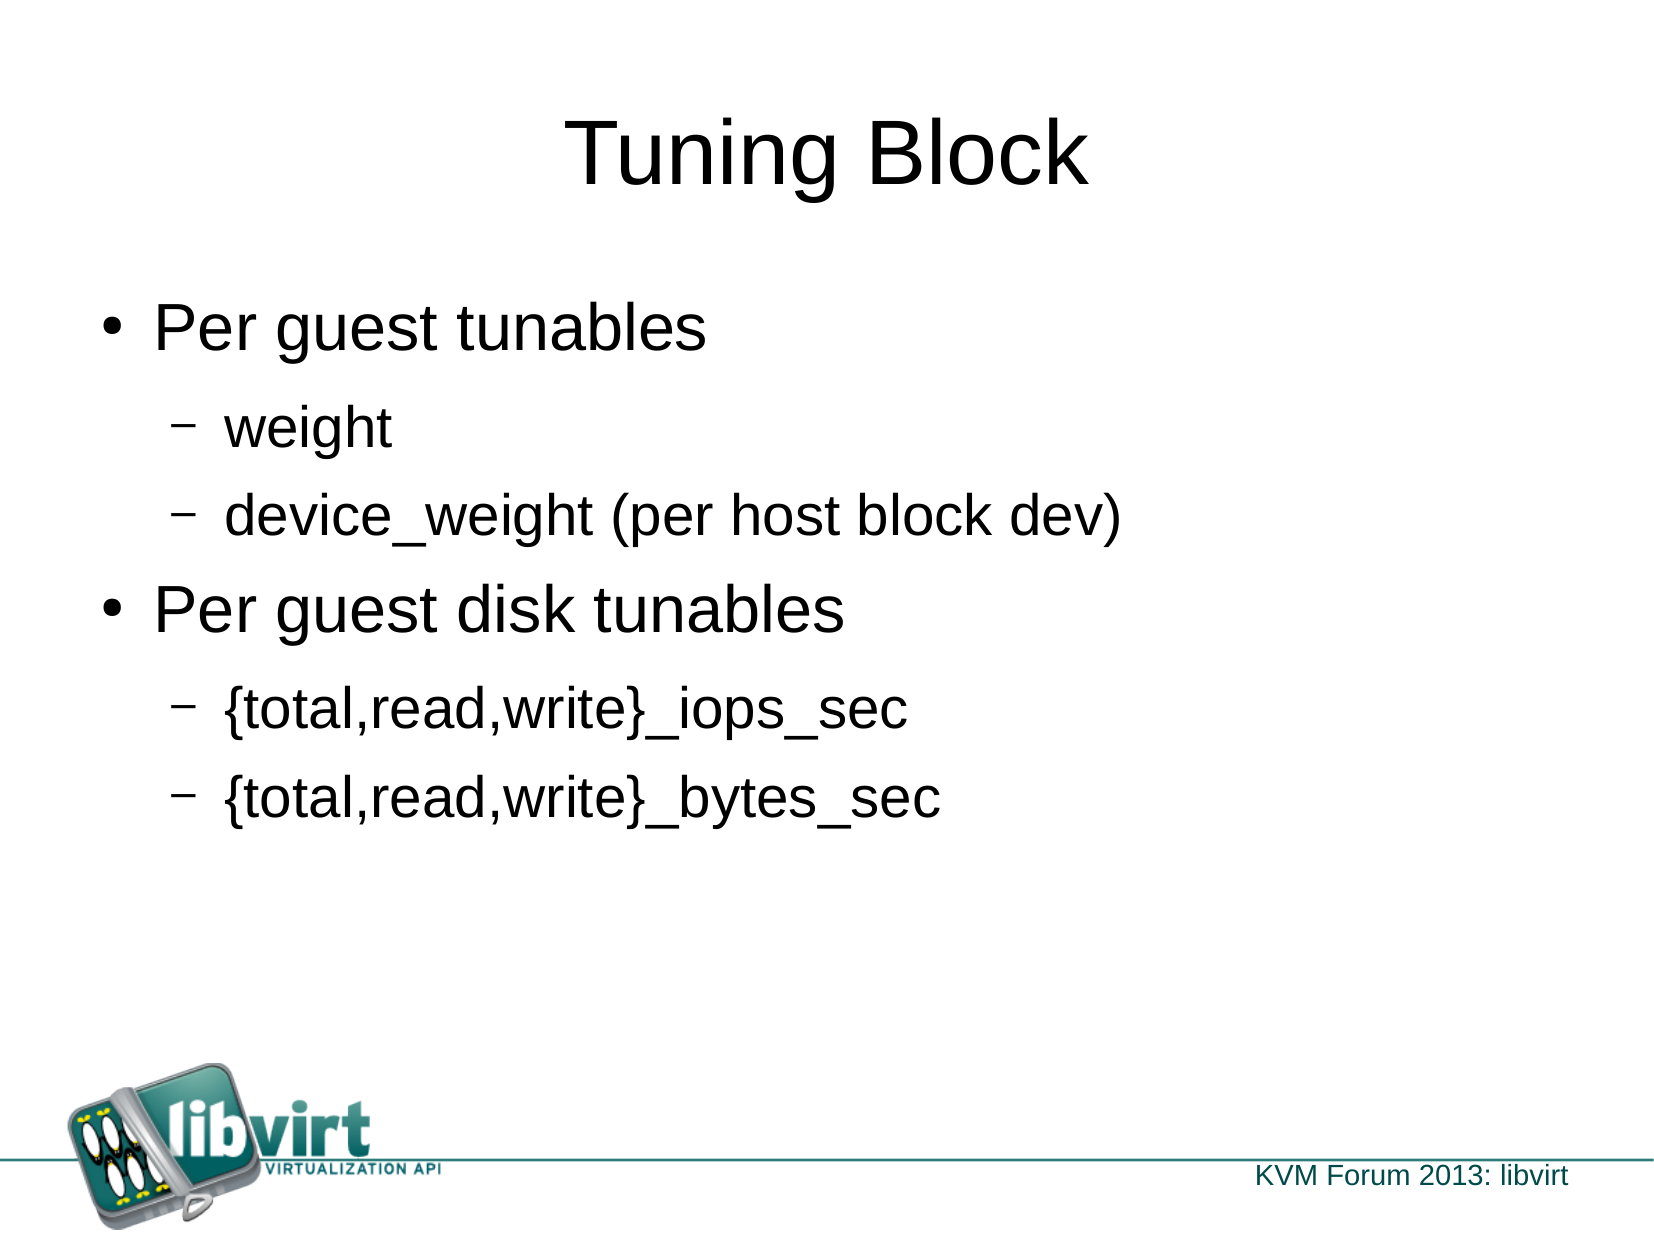

# Tuning Block
Per guest tunables
weight
device_weight (per host block dev)
Per guest disk tunables
{total,read,write}_iops_sec
{total,read,write}_bytes_sec